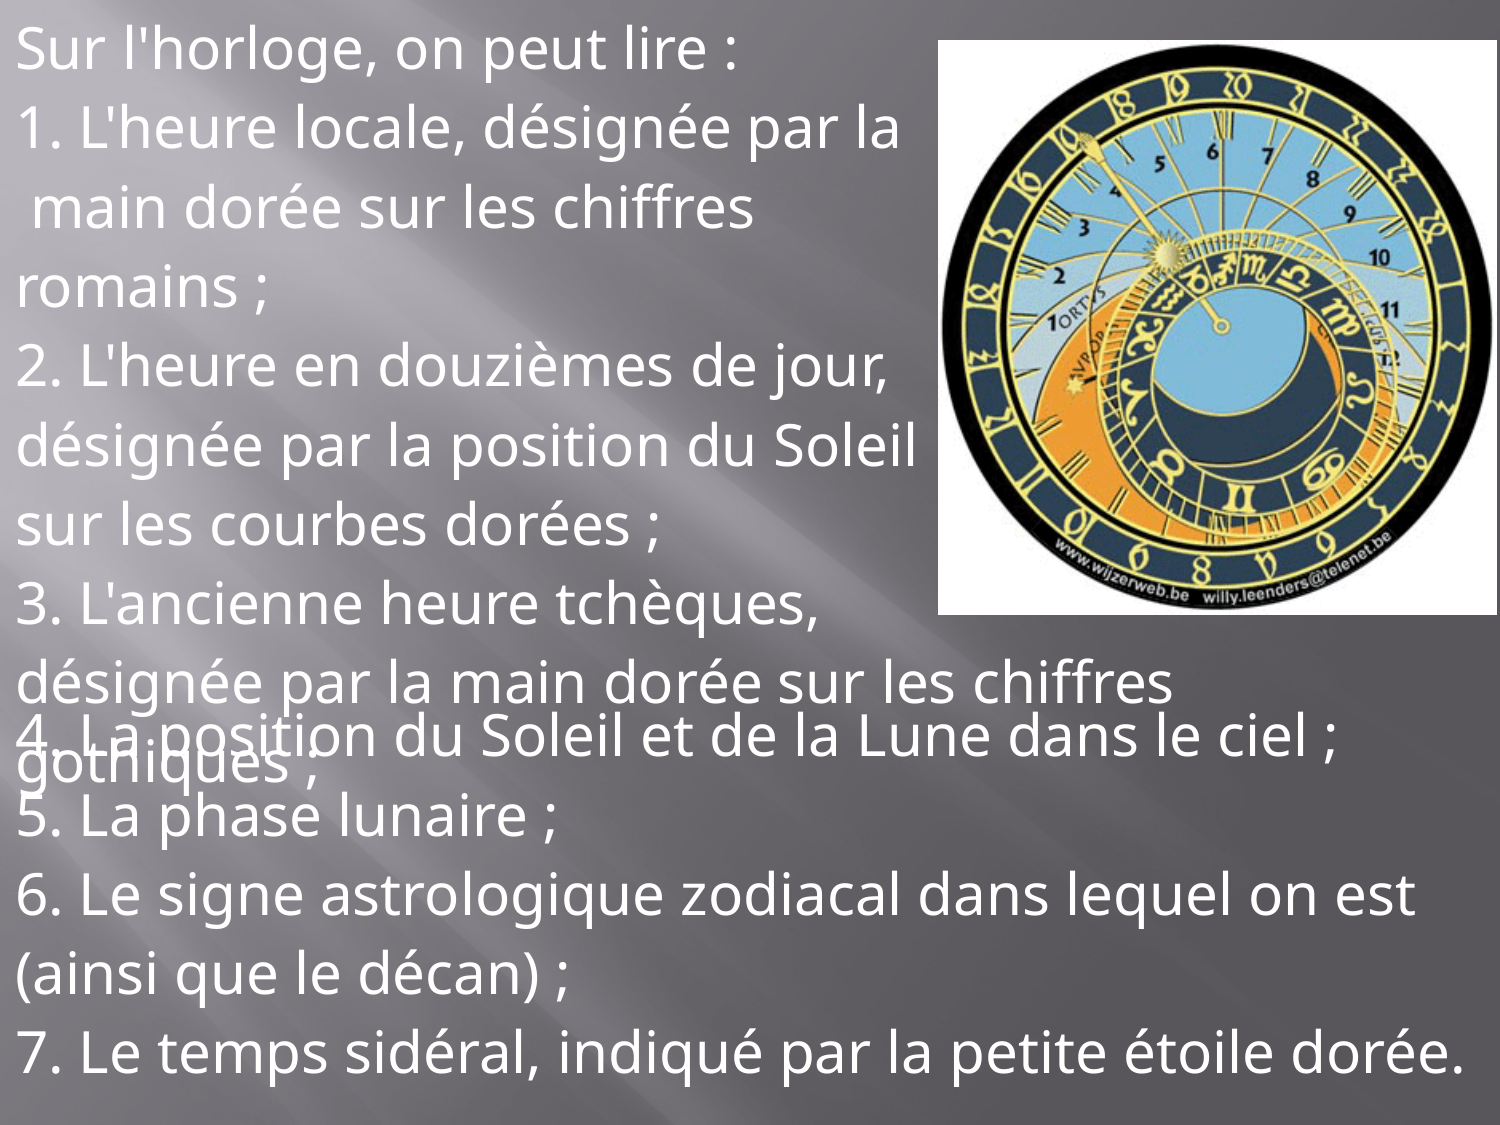

Sur l'horloge, on peut lire :
1. L'heure locale, désignée par la
 main dorée sur les chiffres
romains ;
2. L'heure en douzièmes de jour,
désignée par la position du Soleil
sur les courbes dorées ;
3. L'ancienne heure tchèques,
désignée par la main dorée sur les chiffres gothiques ;
4. La position du Soleil et de la Lune dans le ciel ;
5. La phase lunaire ;
6. Le signe astrologique zodiacal dans lequel on est (ainsi que le décan) ;
7. Le temps sidéral, indiqué par la petite étoile dorée.